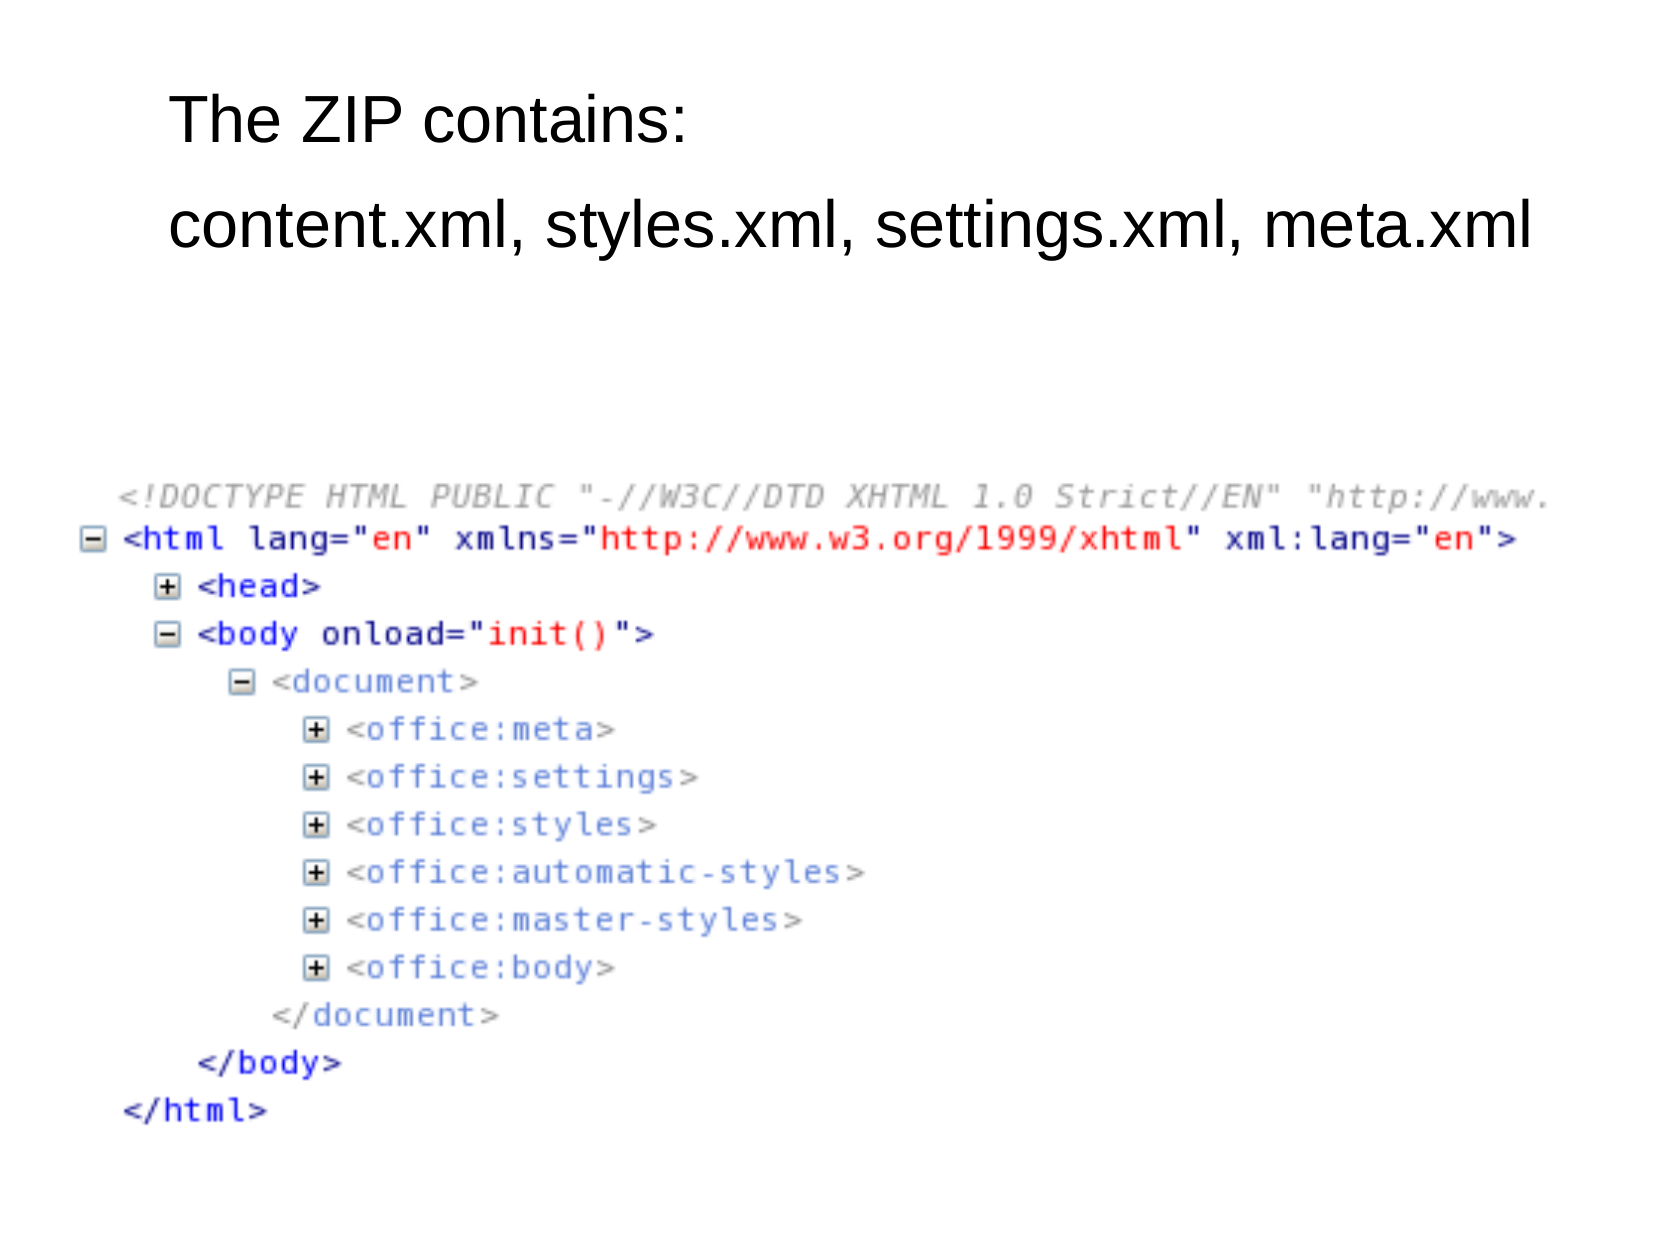

The ZIP contains:
content.xml, styles.xml, settings.xml, meta.xml